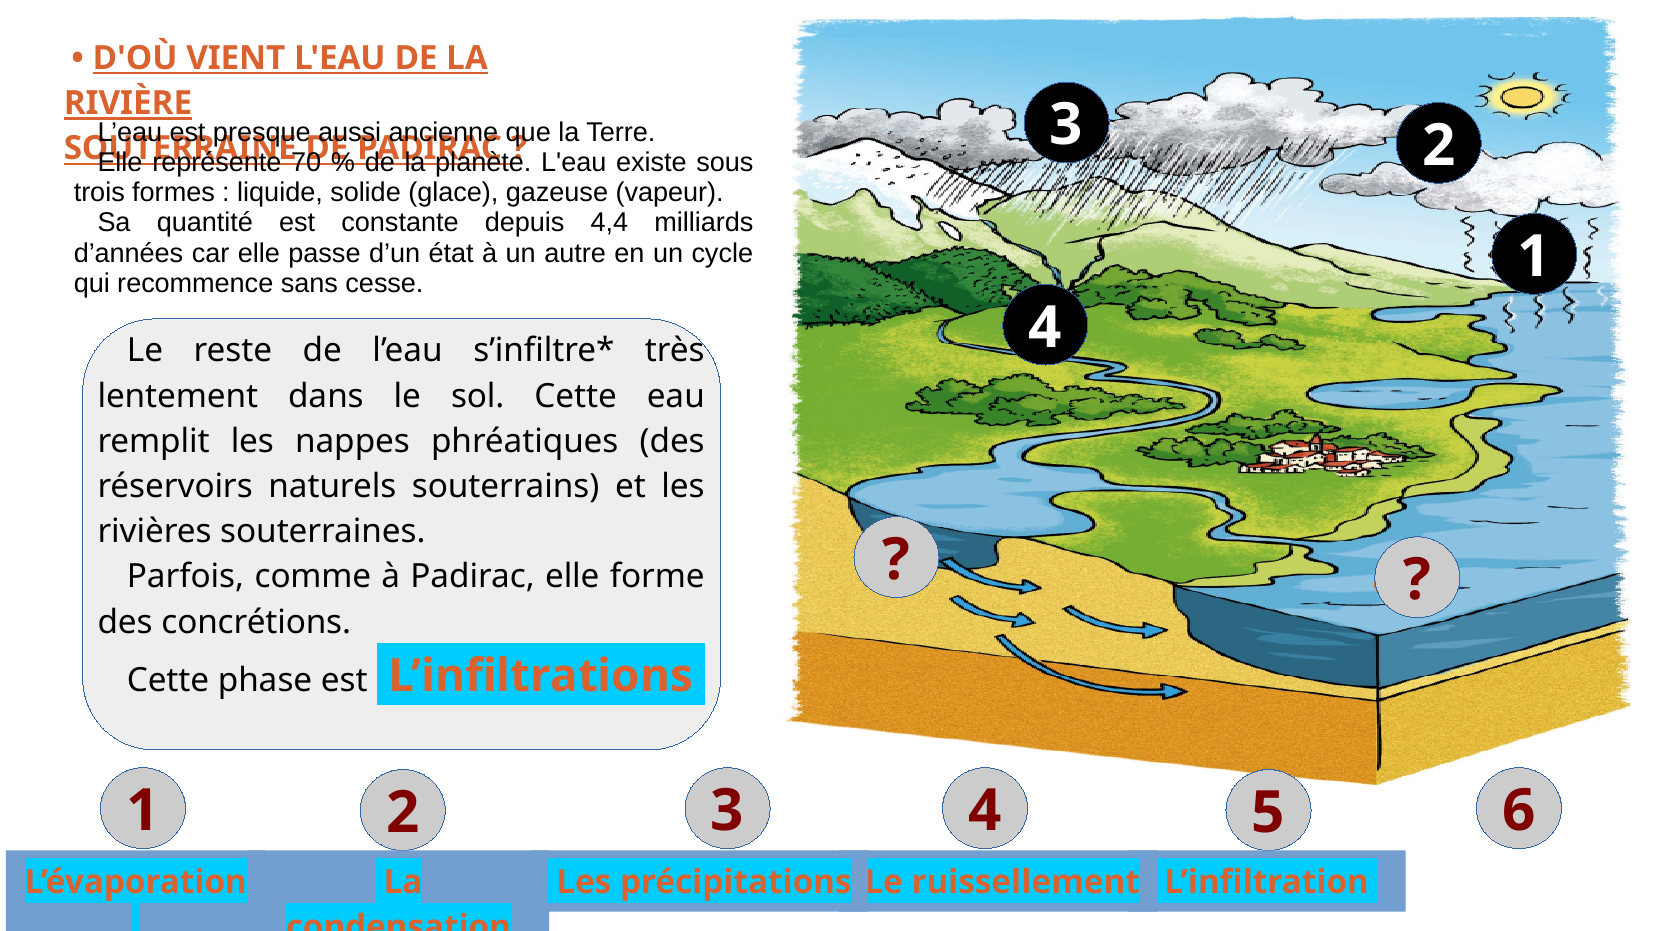

3
2
2
1
4
5
6
 • D'OÙ VIENT L'EAU DE LA RIVIÈRE
SOUTERRAINE DE PADIRAC ?
L’eau est presque aussi ancienne que la Terre.
Elle représente 70 % de la planète. L'eau existe sous trois formes : liquide, solide (glace), gazeuse (vapeur).
Sa quantité est constante depuis 4,4 milliards d’années car elle passe d’un état à un autre en un cycle qui recommence sans cesse.
Le reste de l’eau s’infiltre* très lentement dans le sol. Cette eau remplit les nappes phréatiques (des réservoirs naturels souterrains) et les rivières souterraines.
Parfois, comme à Padirac, elle forme des concrétions.
Cette phase est L’infiltrations
?
?
1
3
4
6
2
5
L’évaporation
 La condensation
 Les précipitations
 Le ruissellement
 L’infiltration